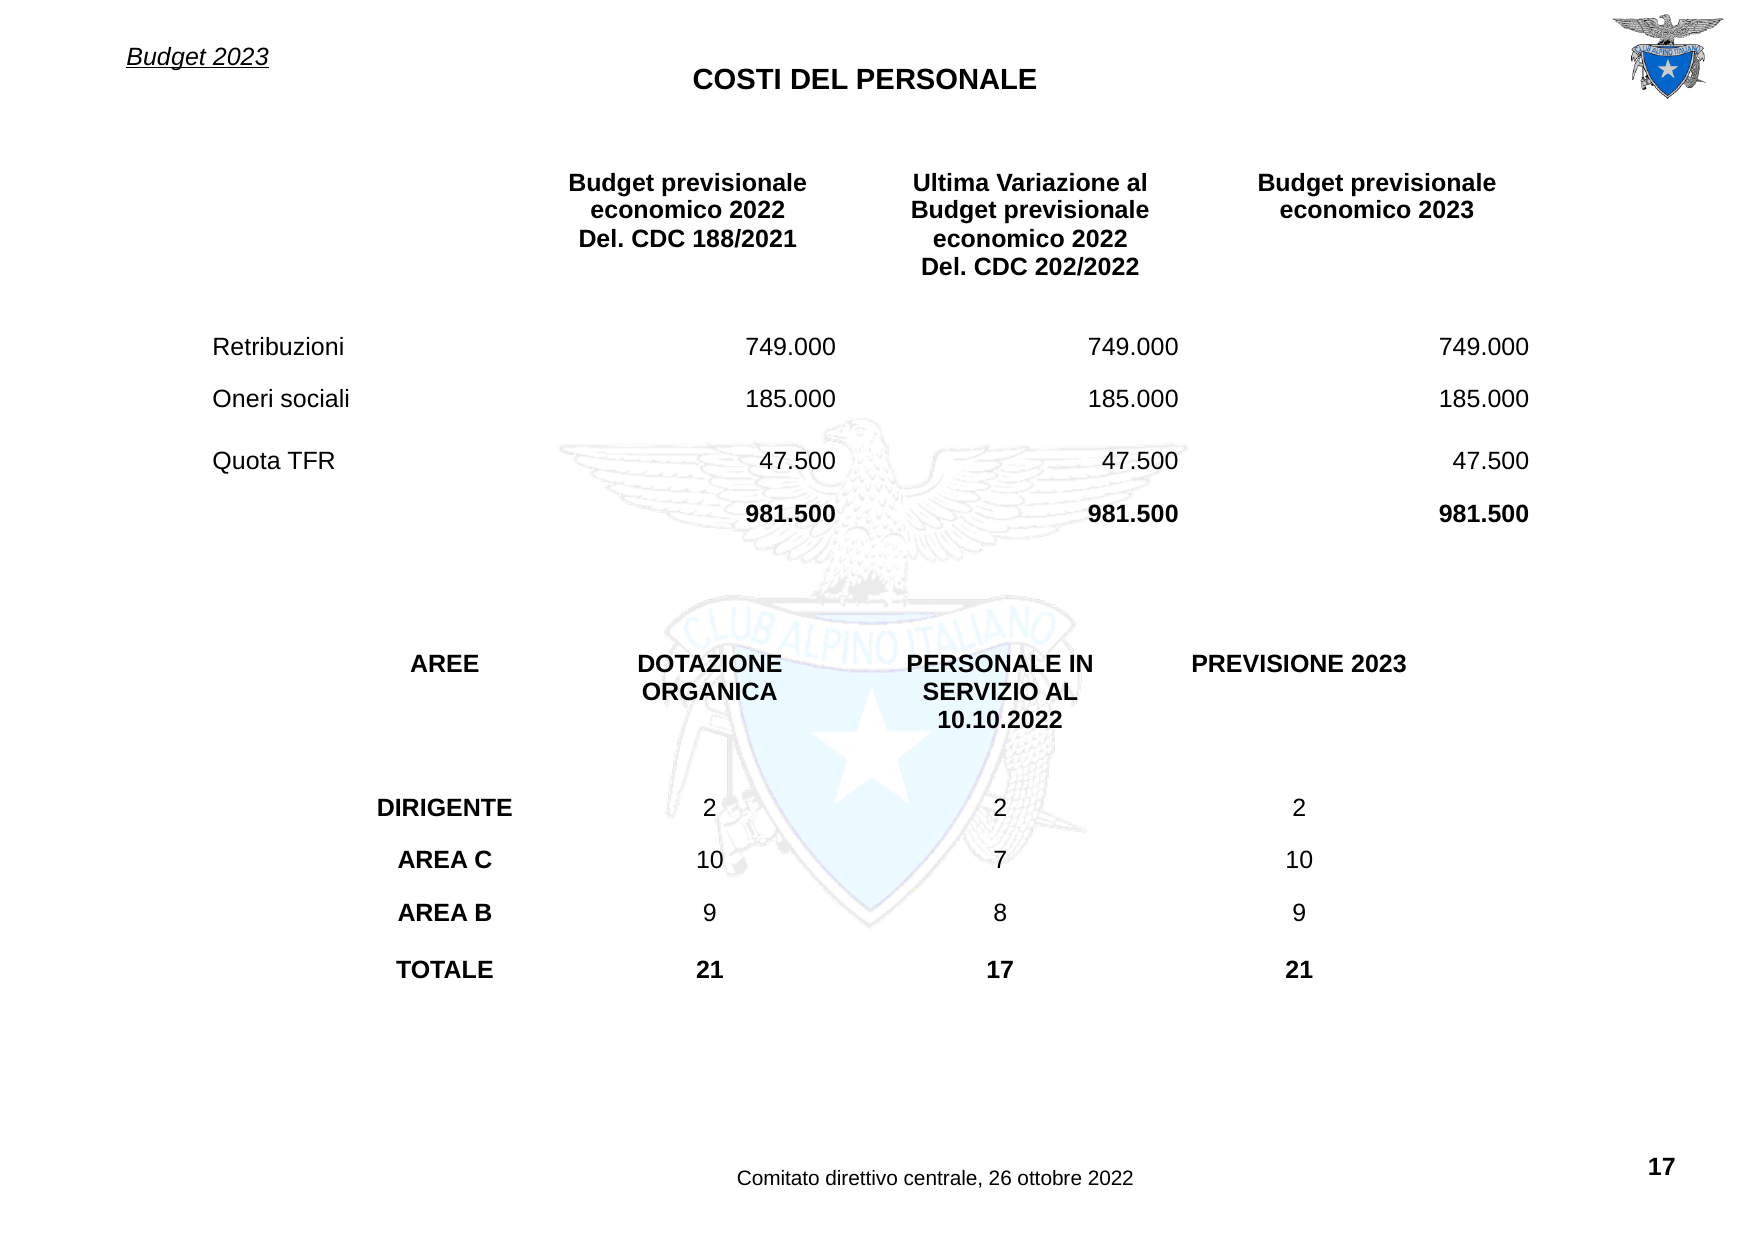

Budget 2023
| COSTI DEL PERSONALE |
| --- |
| |
| | Budget previsionale economico 2022 Del. CDC 188/2021 | Ultima Variazione al Budget previsionale economico 2022 Del. CDC 202/2022 | Budget previsionale economico 2023 |
| --- | --- | --- | --- |
| Retribuzioni | 749.000 | 749.000 | 749.000 |
| Oneri sociali | 185.000 | 185.000 | 185.000 |
| Quota TFR | 47.500 | 47.500 | 47.500 |
| | 981.500 | 981.500 | 981.500 |
| AREE | DOTAZIONE ORGANICA | PERSONALE IN SERVIZIO AL 10.10.2022 | PREVISIONE 2023 |
| --- | --- | --- | --- |
| DIRIGENTE | 2 | 2 | 2 |
| AREA C | 10 | 7 | 10 |
| AREA B | 9 | 8 | 9 |
| TOTALE | 21 | 17 | 21 |
17
Comitato direttivo centrale, 26 ottobre 2022